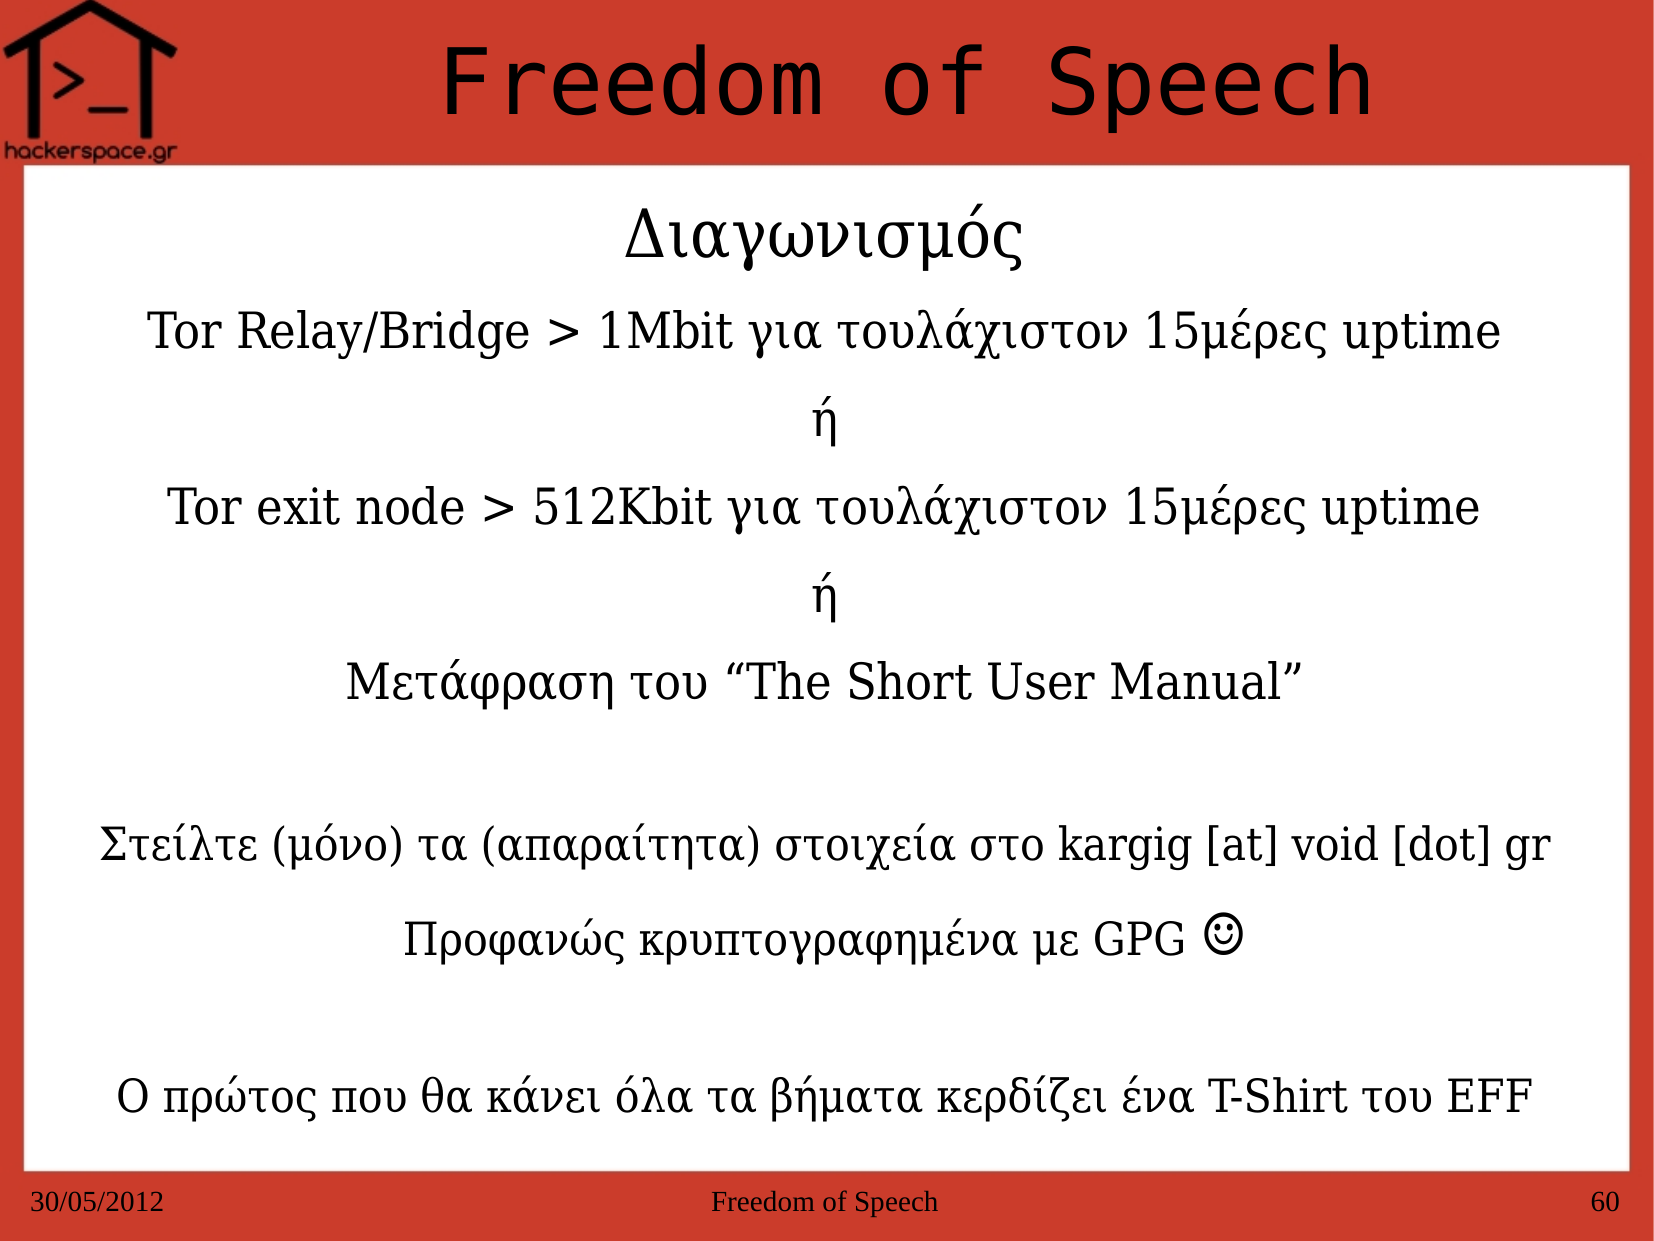

# Freedom of Speech
Διαγωνισμός
Tor Relay/Bridge > 1Mbit για τουλάχιστον 15μέρες uptime
ή
Tor exit node > 512Kbit για τουλάχιστον 15μέρες uptime
ή
Μετάφραση του “The Short User Manual”
Στείλτε (μόνο) τα (απαραίτητα) στοιχεία στο kargig [at] void [dot] gr
Προφανώς κρυπτογραφημένα με GPG ☺
O πρώτος που θα κάνει όλα τα βήματα κερδίζει ένα T-Shirt του EFF
30/05/2012
Freedom of Speech
60